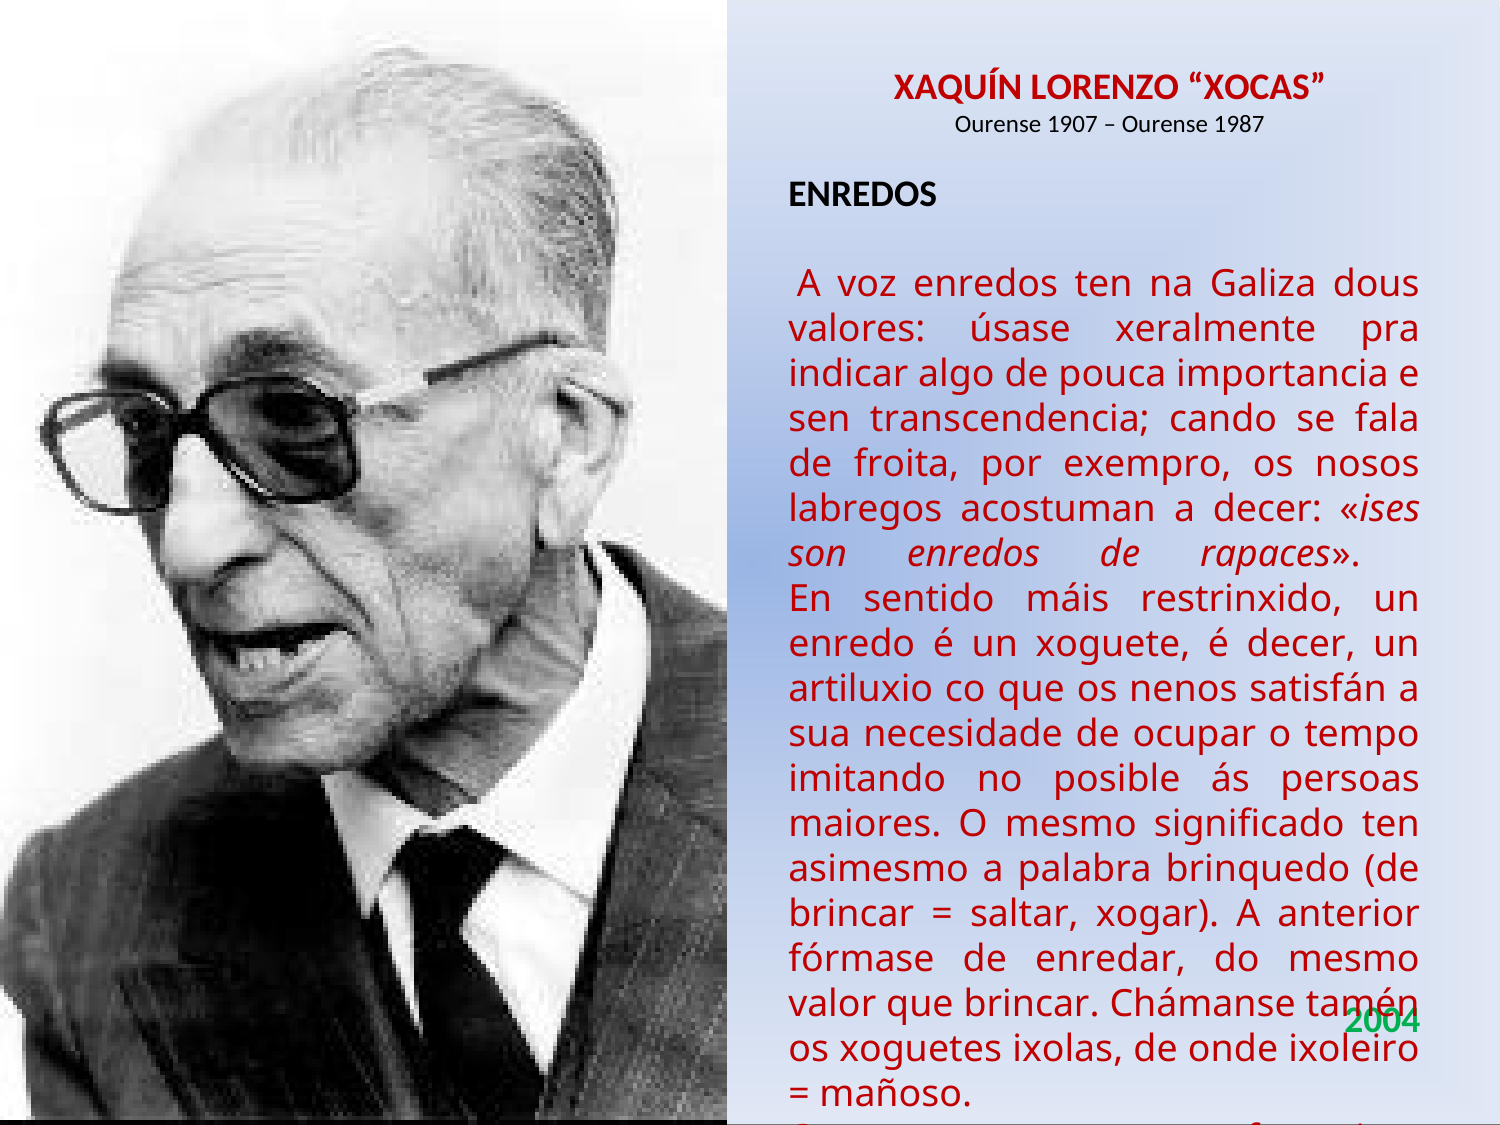

XAQUÍN LORENZO “XOCAS”
Ourense 1907 – Ourense 1987
ENREDOS
 A voz enredos ten na Galiza dous valores: úsase xeralmente pra indicar algo de pouca importancia e sen transcendencia; cando se fala de froita, por exempro, os nosos labregos acostuman a decer: «ises son enredos de rapaces».
En sentido máis restrinxido, un enredo é un xoguete, é decer, un artiluxio co que os nenos satisfán a sua necesidade de ocupar o tempo imitando no posible ás persoas maiores. O mesmo significado ten asimesmo a palabra brinquedo (de brincar = saltar, xogar). A anterior fórmase de enredar, do mesmo valor que brincar. Chámanse tamén os xoguetes ixolas, de onde ixoleiro = mañoso.
O xoguete non ten fronteiras xeográficas nen cronolóxicas; en tódolos pobos e en tódalas épocas móstrasenos a existencia dista industria infantil.
2004